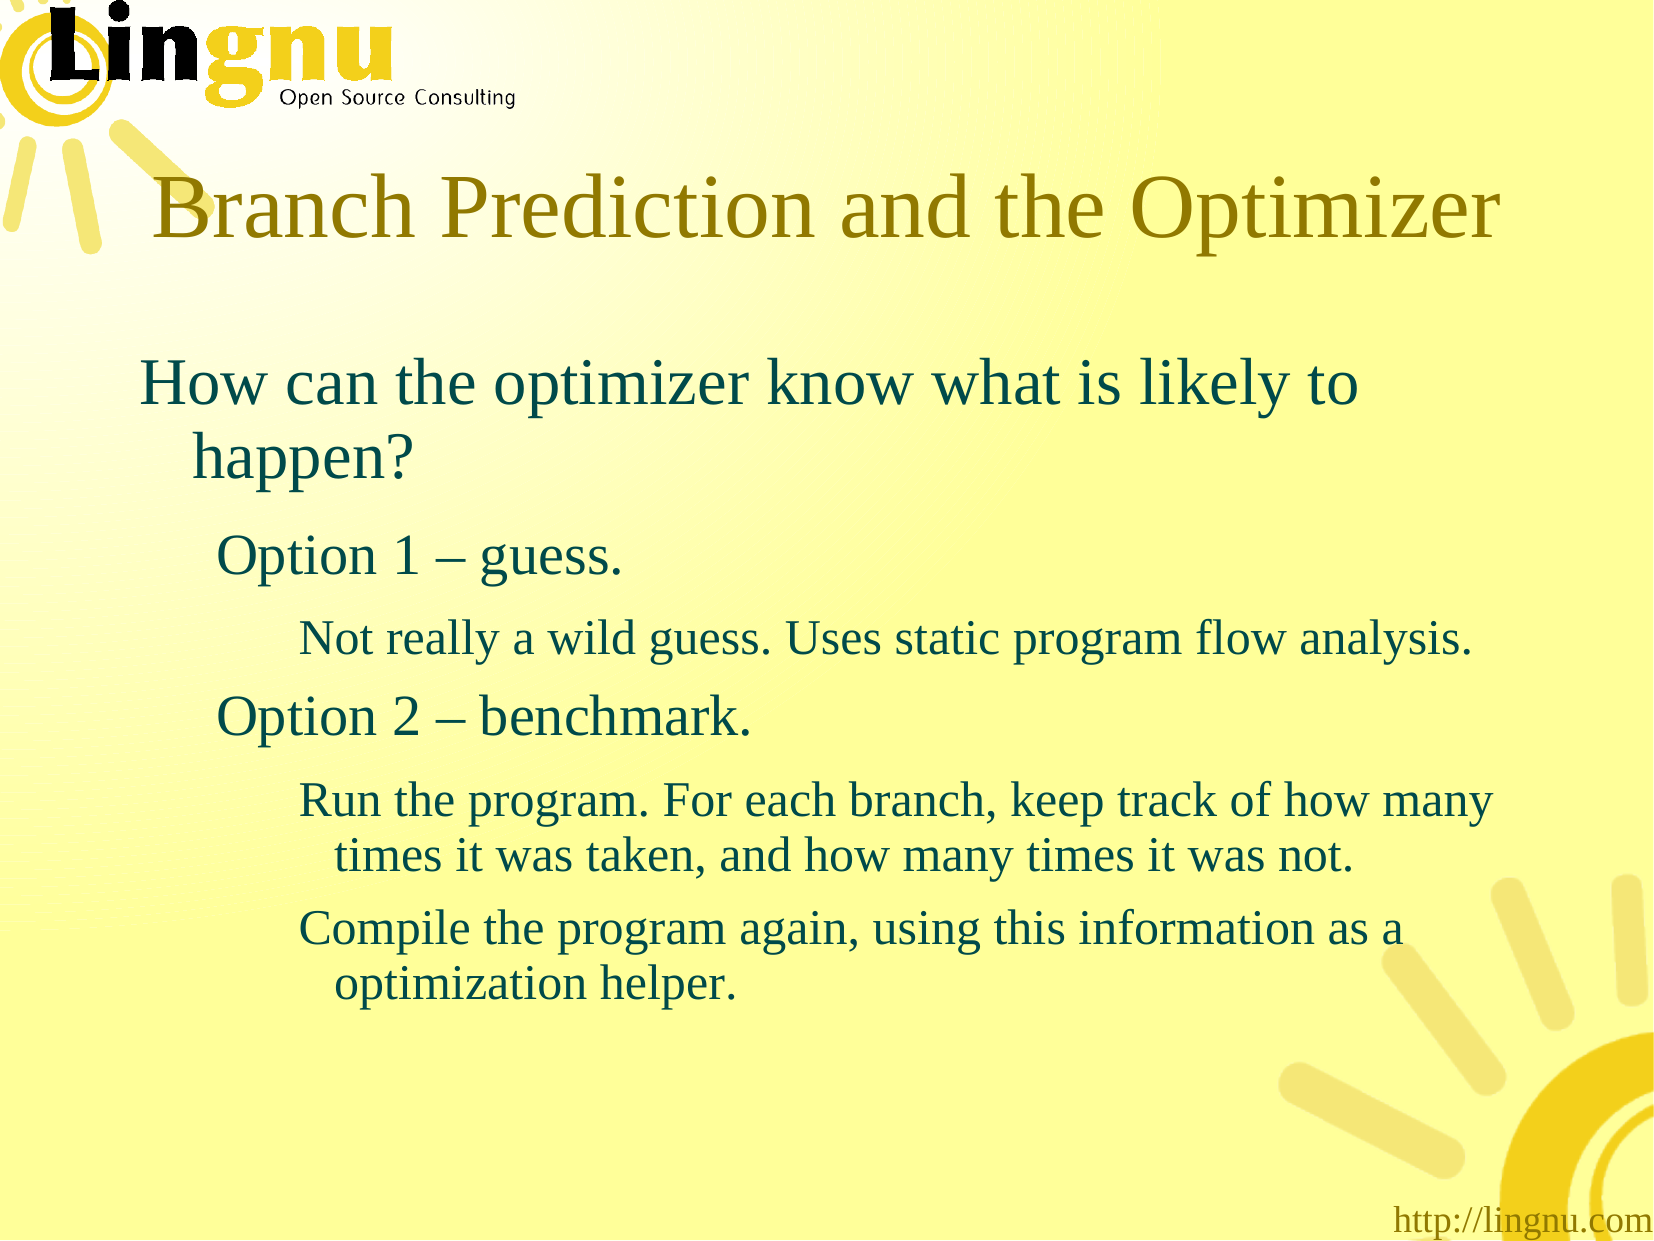

# Branch Prediction and the Optimizer
How can the optimizer know what is likely to happen?
Option 1 – guess.
Not really a wild guess. Uses static program flow analysis.
Option 2 – benchmark.
Run the program. For each branch, keep track of how many times it was taken, and how many times it was not.
Compile the program again, using this information as a optimization helper.